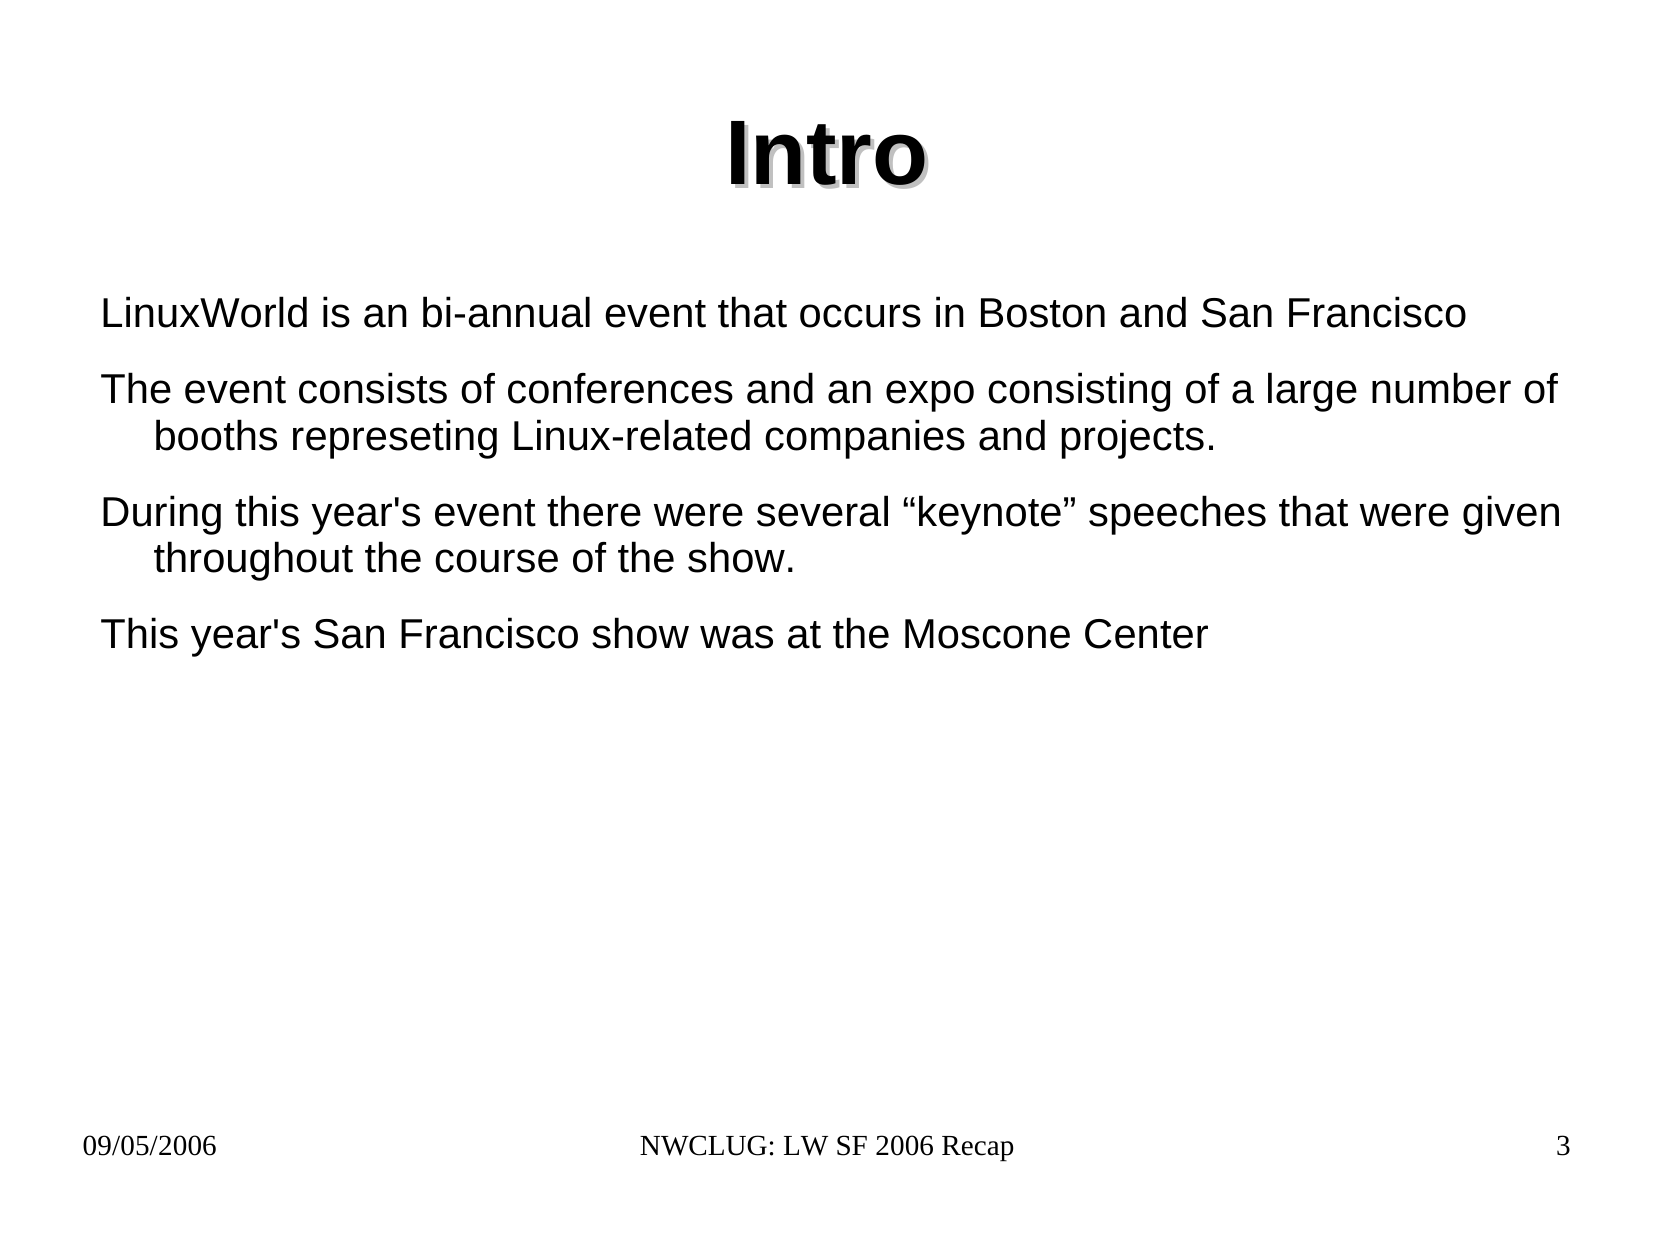

# Intro
LinuxWorld is an bi-annual event that occurs in Boston and San Francisco
The event consists of conferences and an expo consisting of a large number of booths represeting Linux-related companies and projects.
During this year's event there were several “keynote” speeches that were given throughout the course of the show.
This year's San Francisco show was at the Moscone Center
09/05/2006
NWCLUG: LW SF 2006 Recap
3